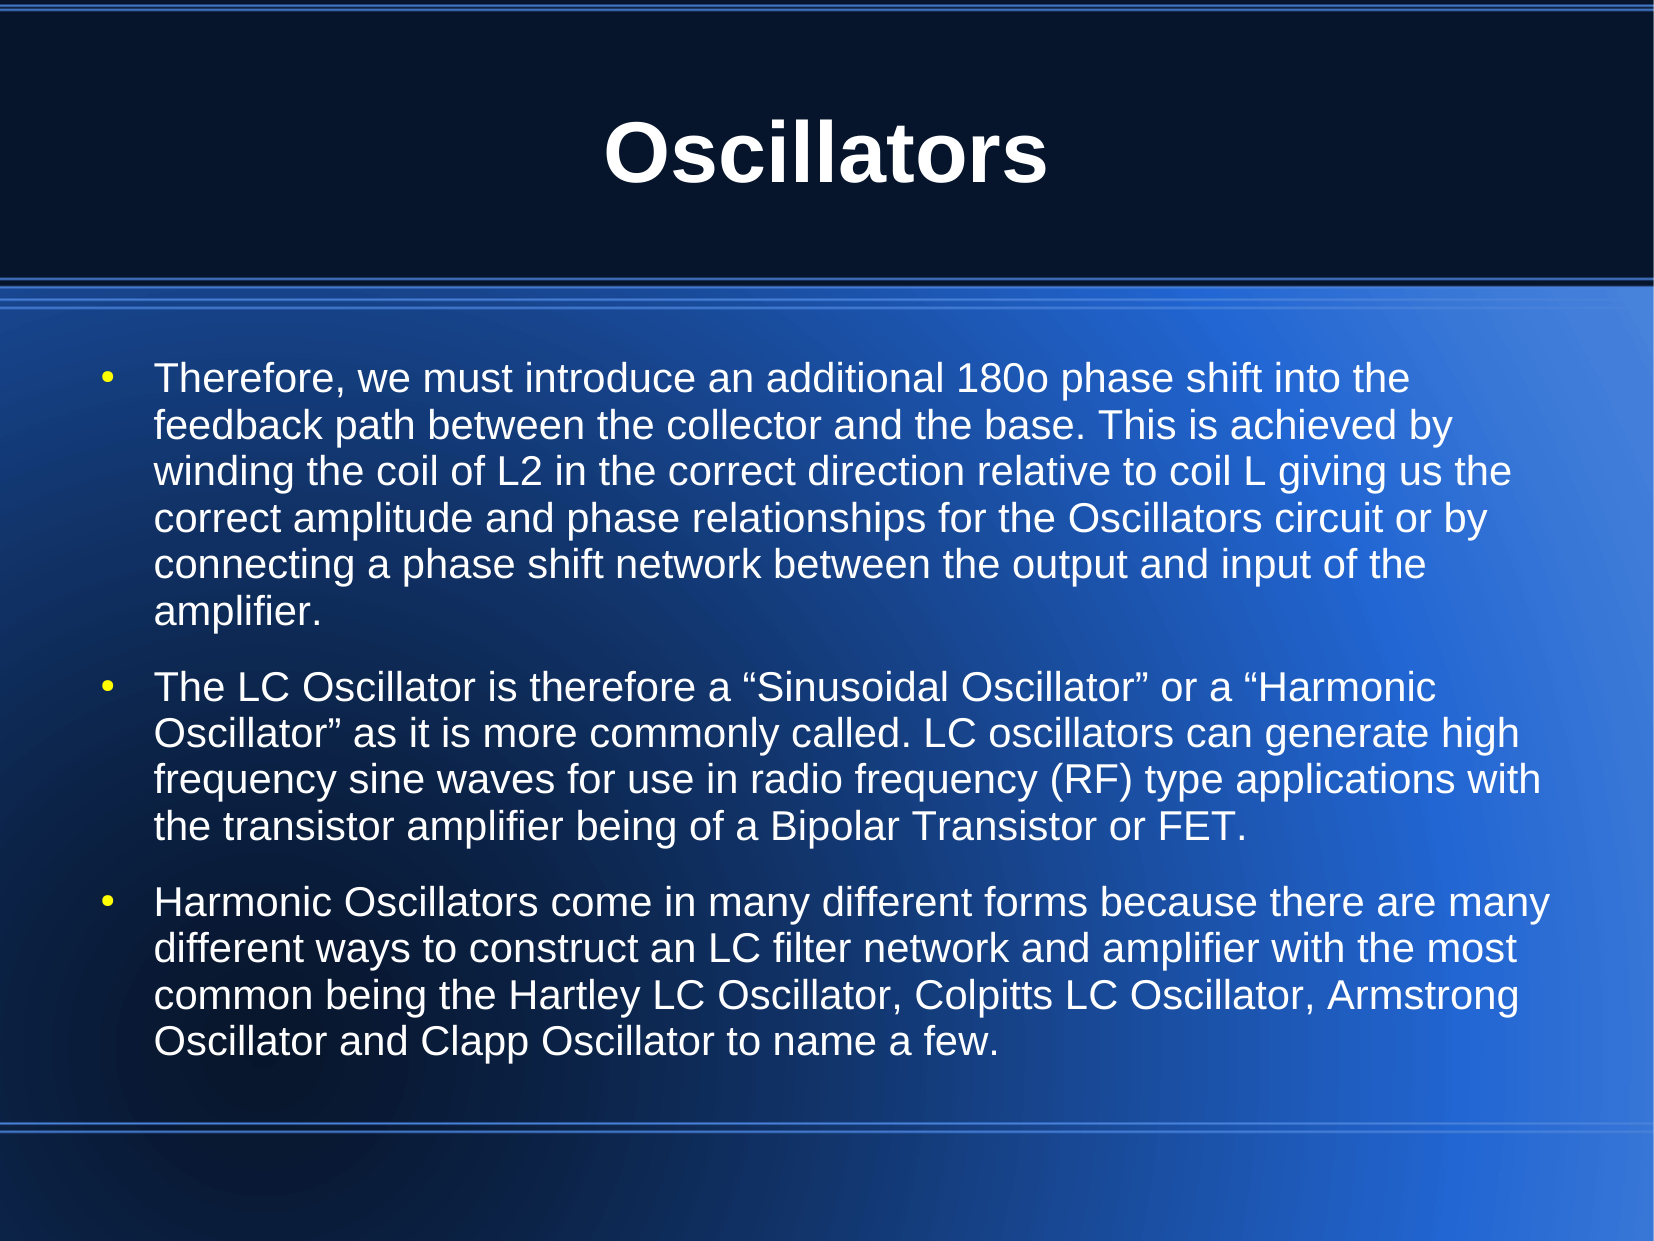

# Oscillators
Therefore, we must introduce an additional 180o phase shift into the feedback path between the collector and the base. This is achieved by winding the coil of L2 in the correct direction relative to coil L giving us the correct amplitude and phase relationships for the Oscillators circuit or by connecting a phase shift network between the output and input of the amplifier.
The LC Oscillator is therefore a “Sinusoidal Oscillator” or a “Harmonic Oscillator” as it is more commonly called. LC oscillators can generate high frequency sine waves for use in radio frequency (RF) type applications with the transistor amplifier being of a Bipolar Transistor or FET.
Harmonic Oscillators come in many different forms because there are many different ways to construct an LC filter network and amplifier with the most common being the Hartley LC Oscillator, Colpitts LC Oscillator, Armstrong Oscillator and Clapp Oscillator to name a few.